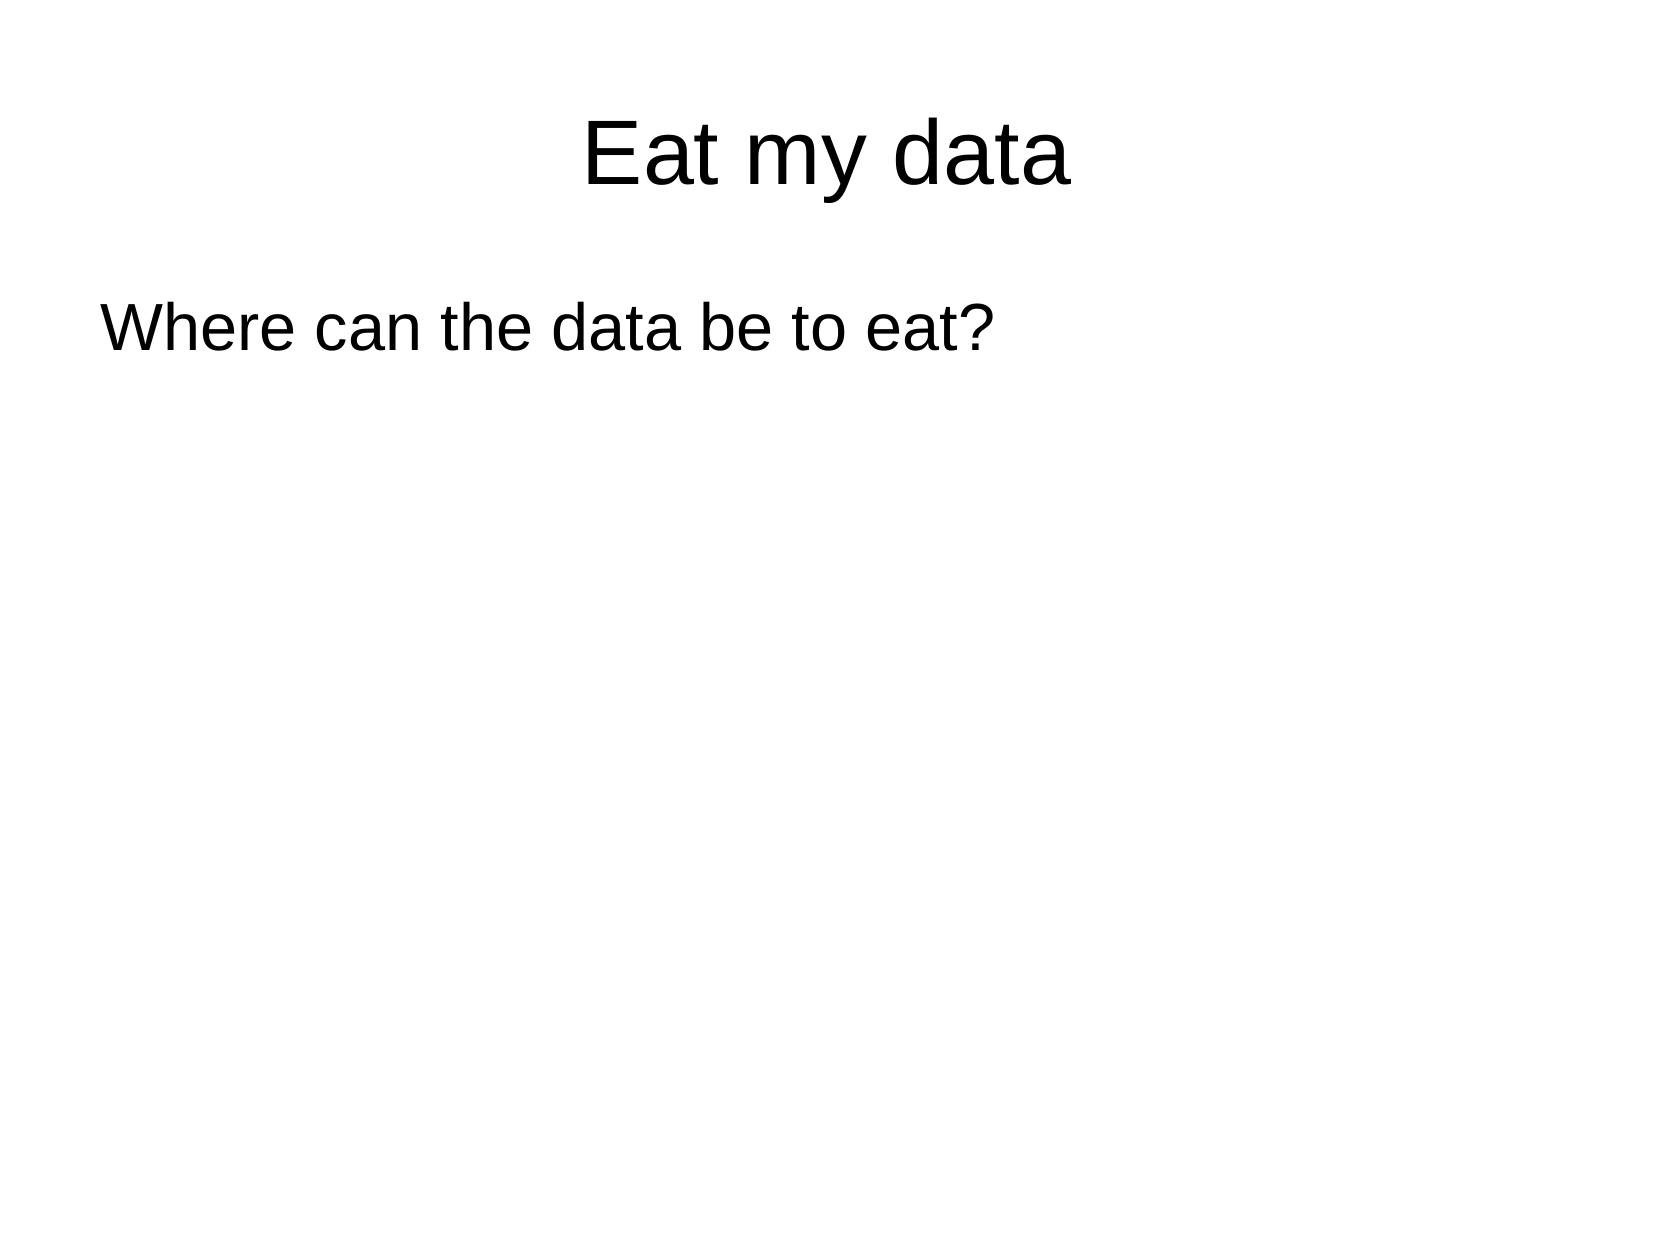

# Eat my data
Where can the data be to eat?